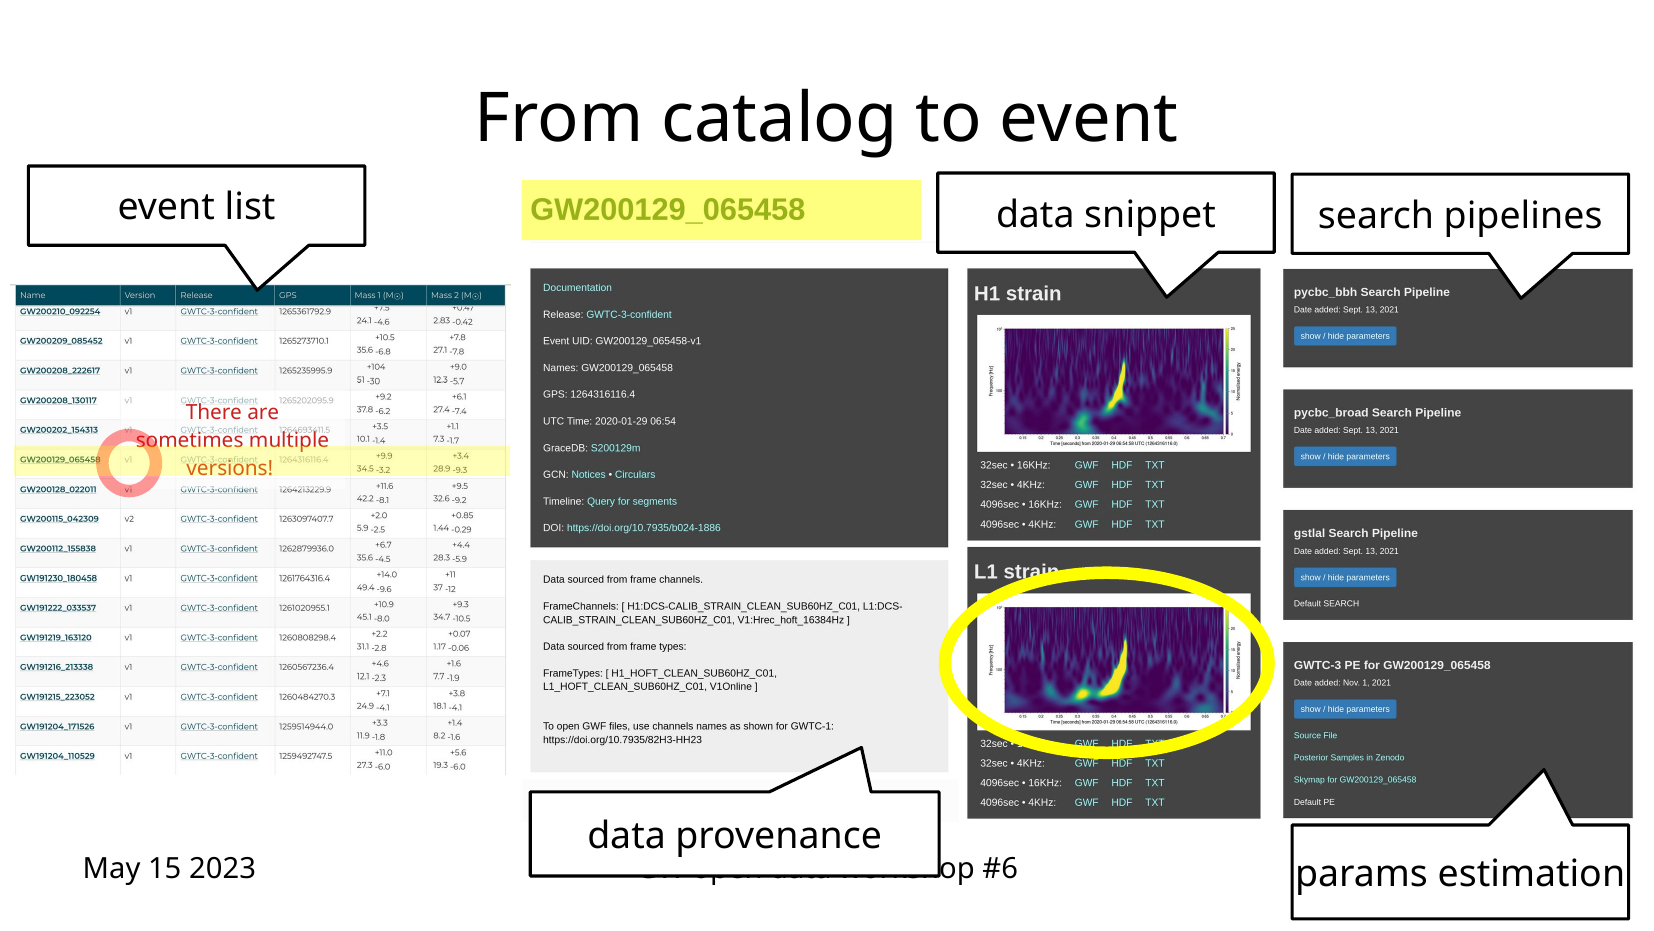

# From catalog to event
event list
data snippet
search pipelines
There are sometimes multiple versions!
data provenance
params estimation
May 15 2023
GW open data workshop #6
15